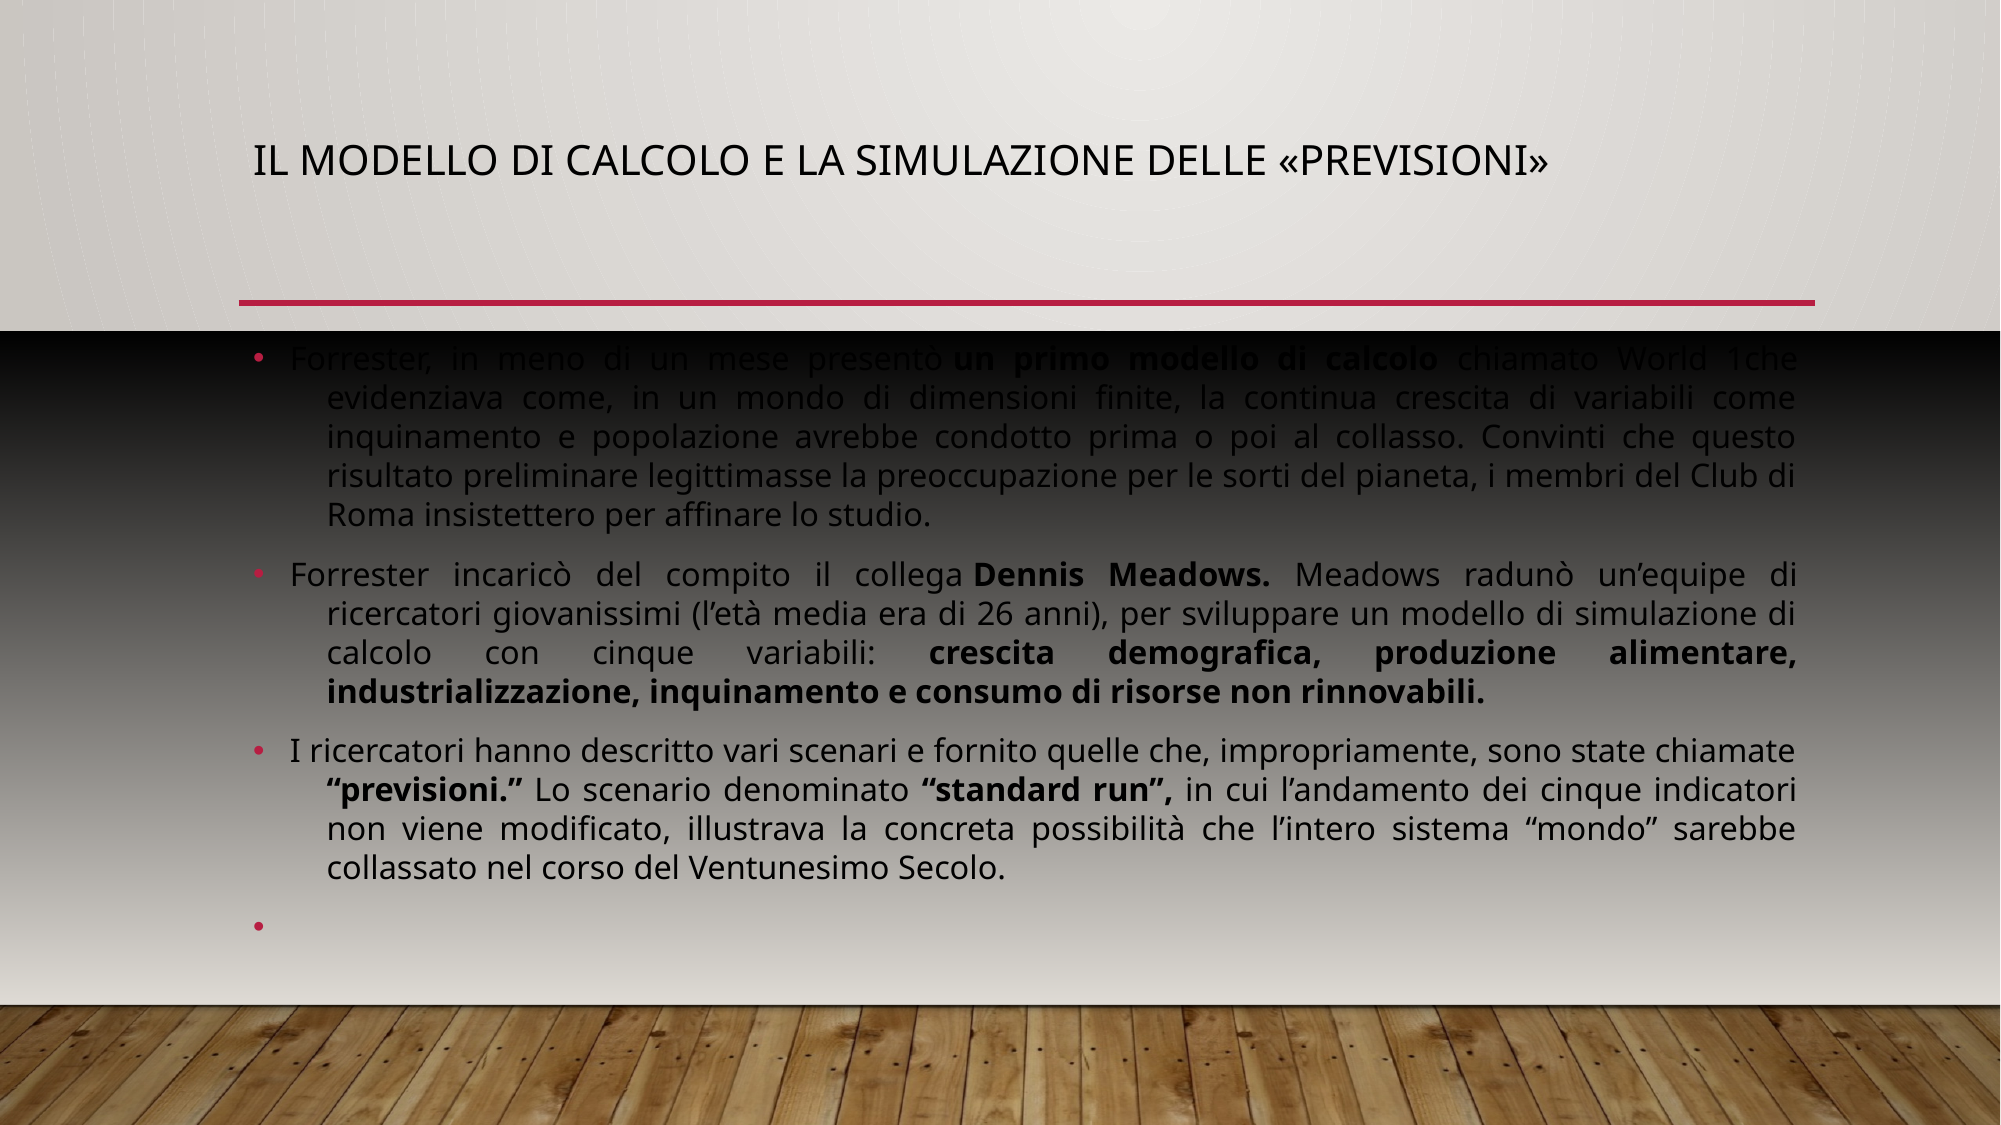

# Il modello di calcolo e La simulazione delle «previsioni»
Forrester, in meno di un mese presentò un primo modello di calcolo chiamato World 1che evidenziava come, in un mondo di dimensioni finite, la continua crescita di variabili come inquinamento e popolazione avrebbe condotto prima o poi al collasso. Convinti che questo risultato preliminare legittimasse la preoccupazione per le sorti del pianeta, i membri del Club di Roma insistettero per affinare lo studio.
Forrester incaricò del compito il collega Dennis Meadows. Meadows radunò un’equipe di ricercatori giovanissimi (l’età media era di 26 anni), per sviluppare un modello di simulazione di calcolo con cinque variabili: crescita demografica, produzione alimentare, industrializzazione, inquinamento e consumo di risorse non rinnovabili.
I ricercatori hanno descritto vari scenari e fornito quelle che, impropriamente, sono state chiamate “previsioni.” Lo scenario denominato “standard run”, in cui l’andamento dei cinque indicatori non viene modificato, illustrava la concreta possibilità che l’intero sistema “mondo” sarebbe collassato nel corso del Ventunesimo Secolo.